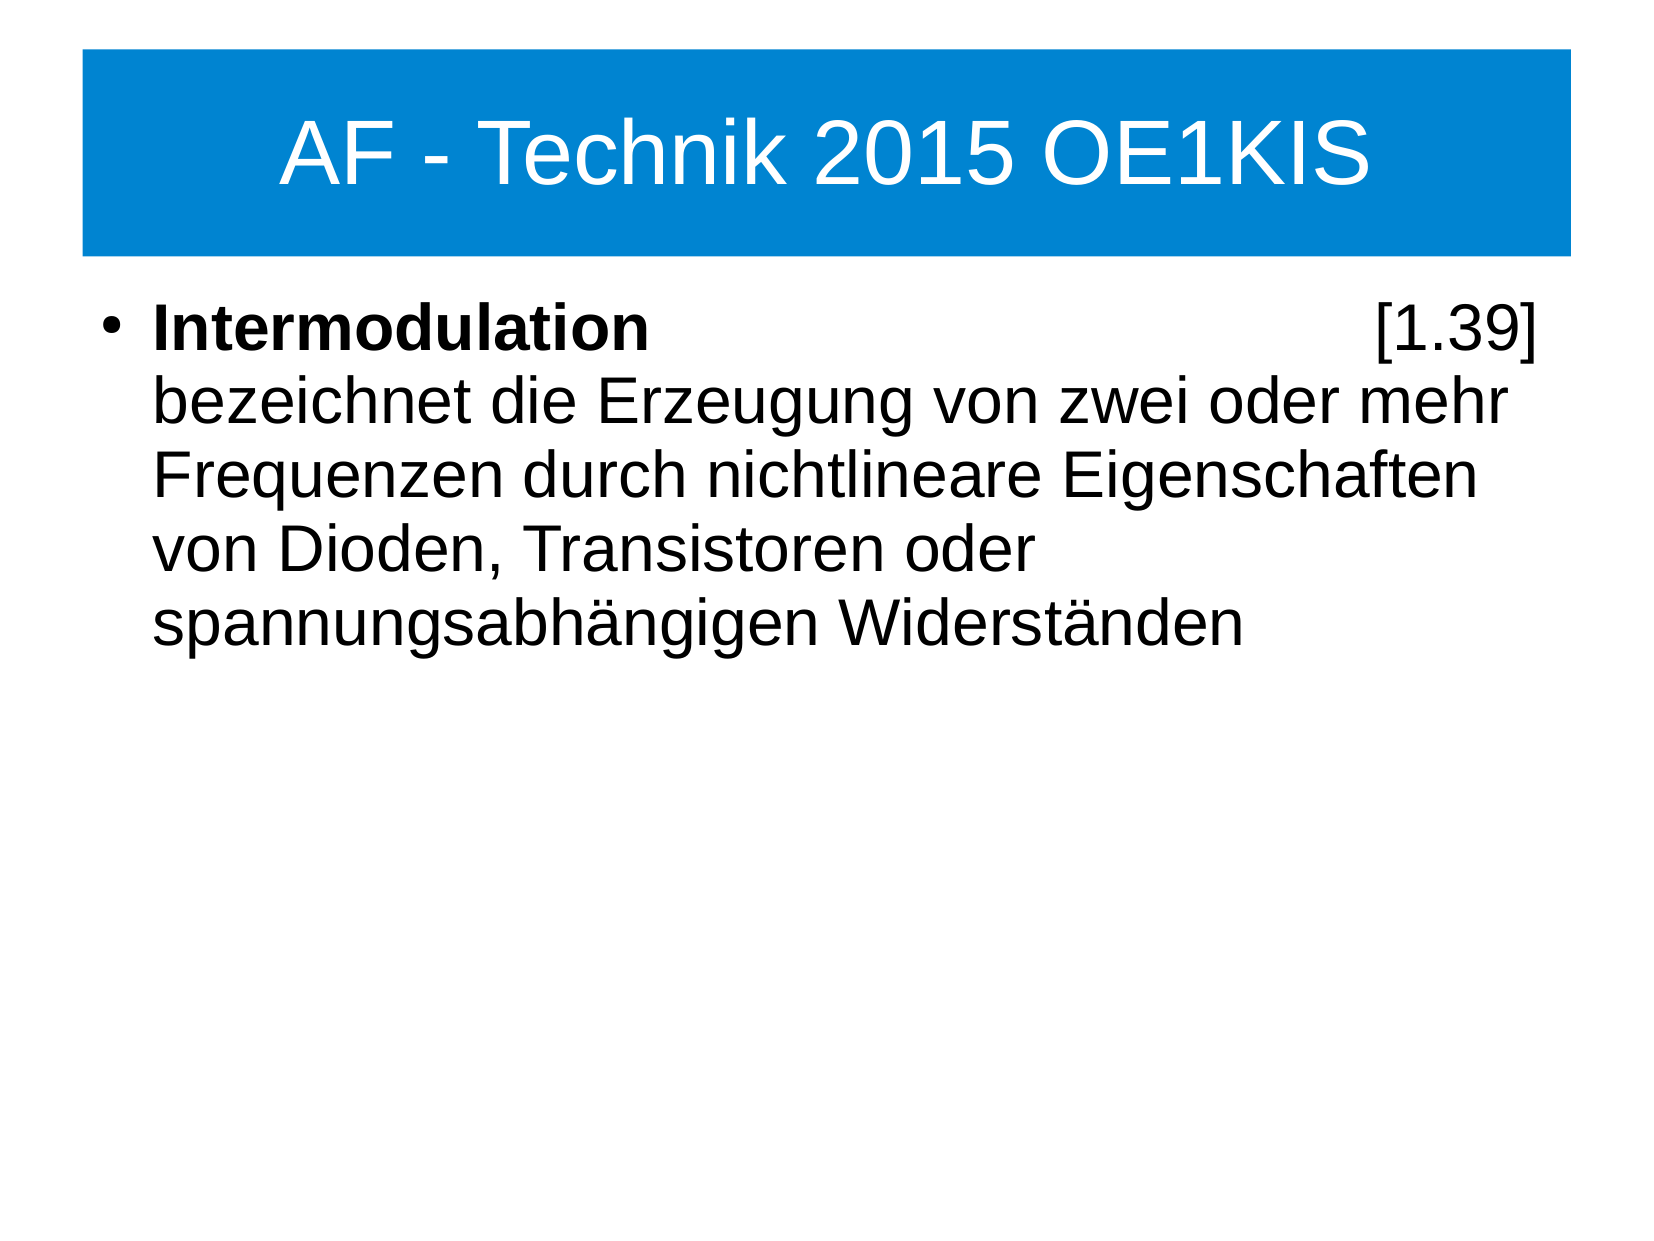

# AF - Technik 2015 OE1KIS
Intermodulation					 [1.39]
bezeichnet die Erzeugung von zwei oder mehr Frequenzen durch nichtlineare Eigenschaften von Dioden, Transistoren oder spannungsabhängigen Widerständen